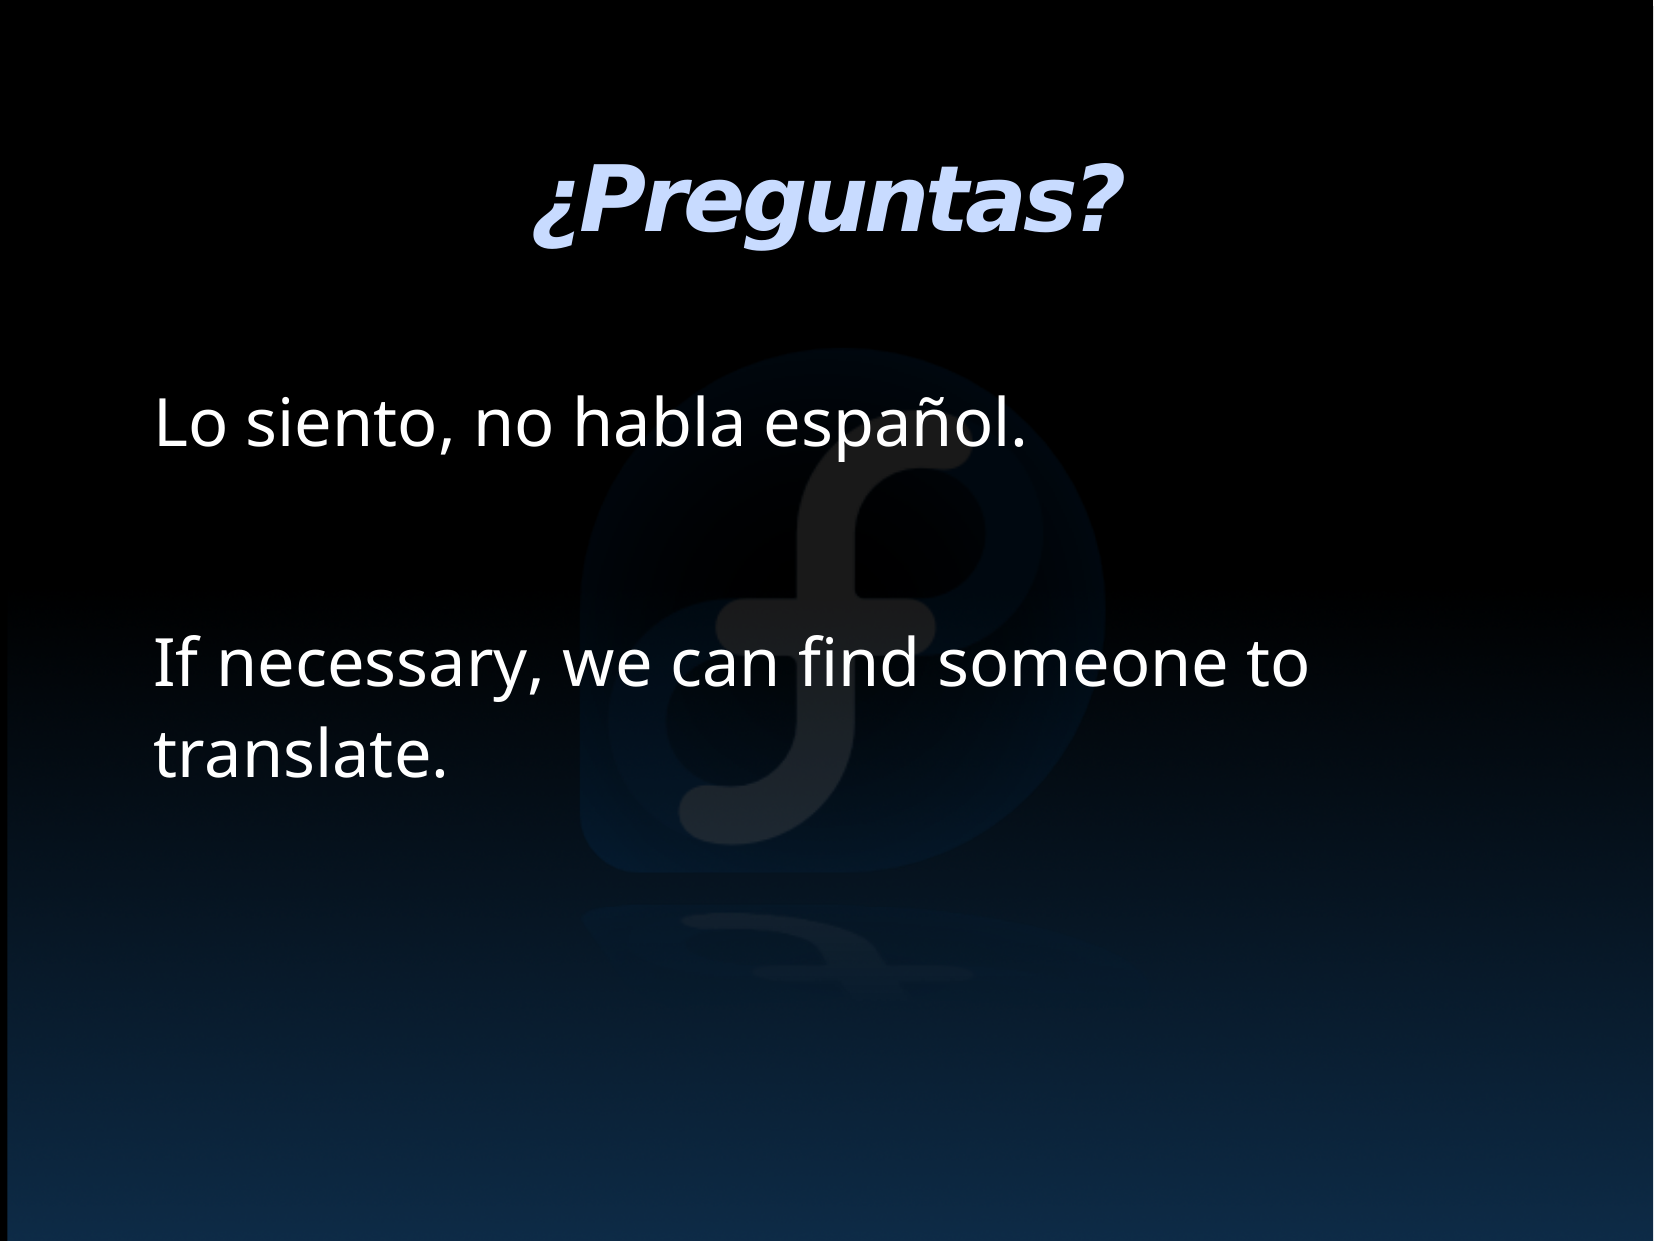

# ¿Preguntas?
Lo siento, no habla español.
If necessary, we can find someone to translate.